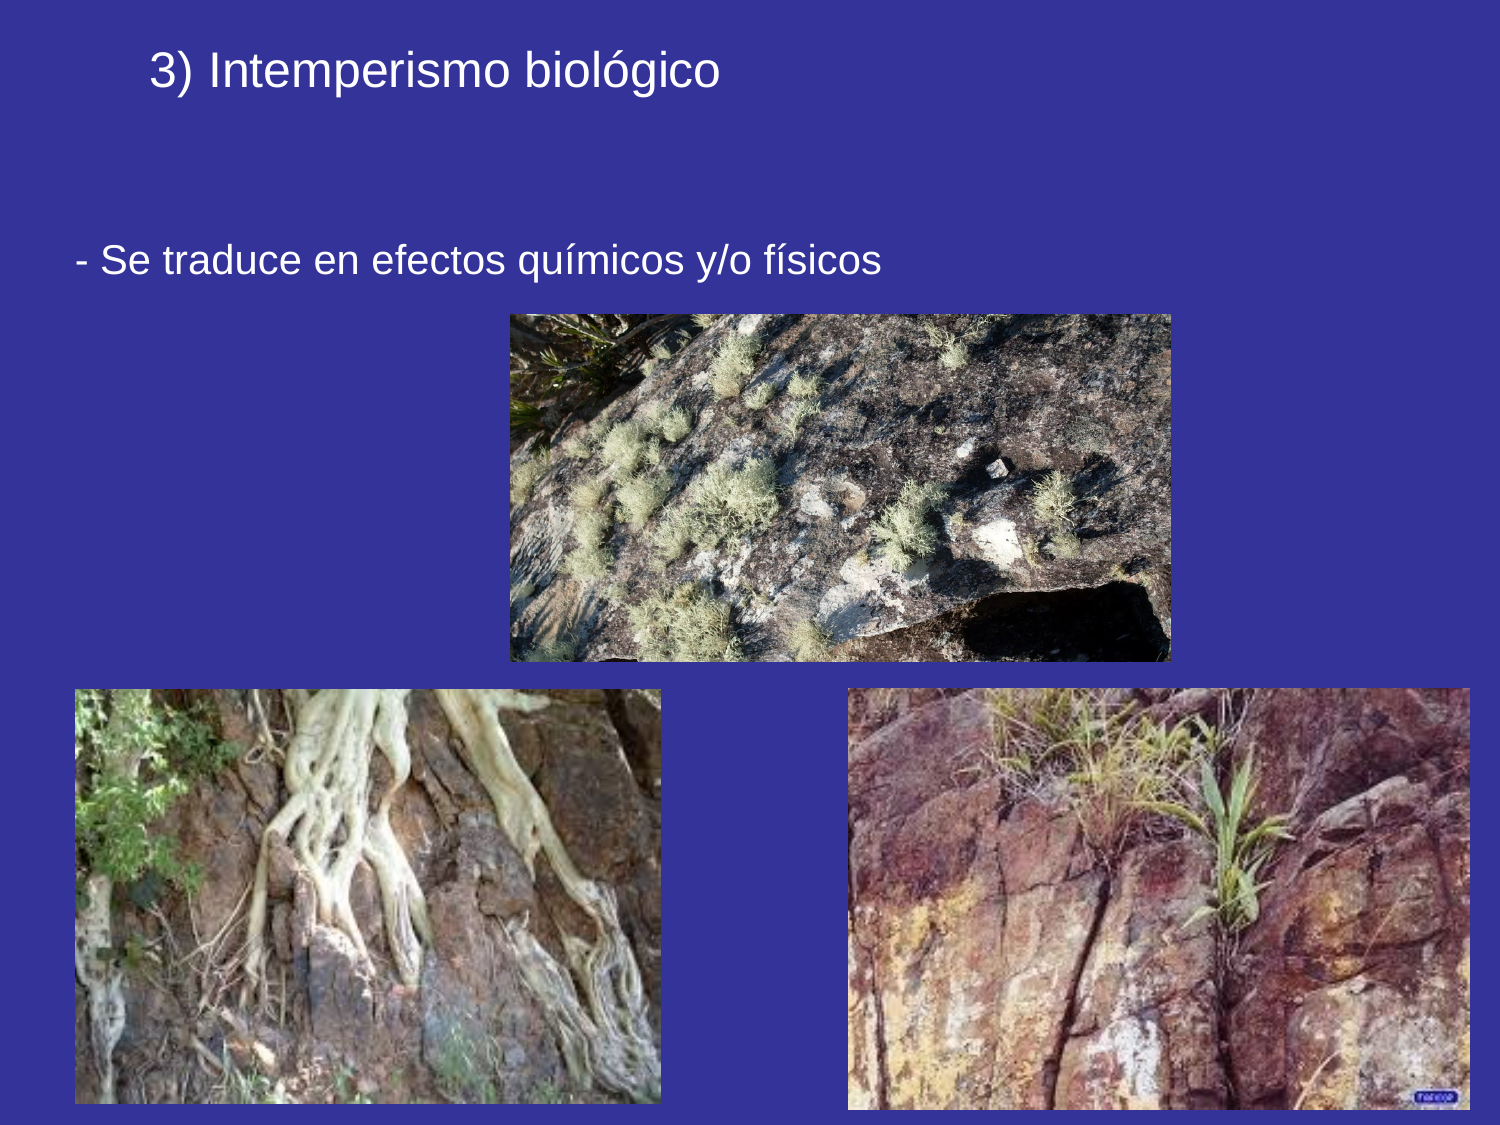

3) Intemperismo biológico
- Se traduce en efectos químicos y/o físicos